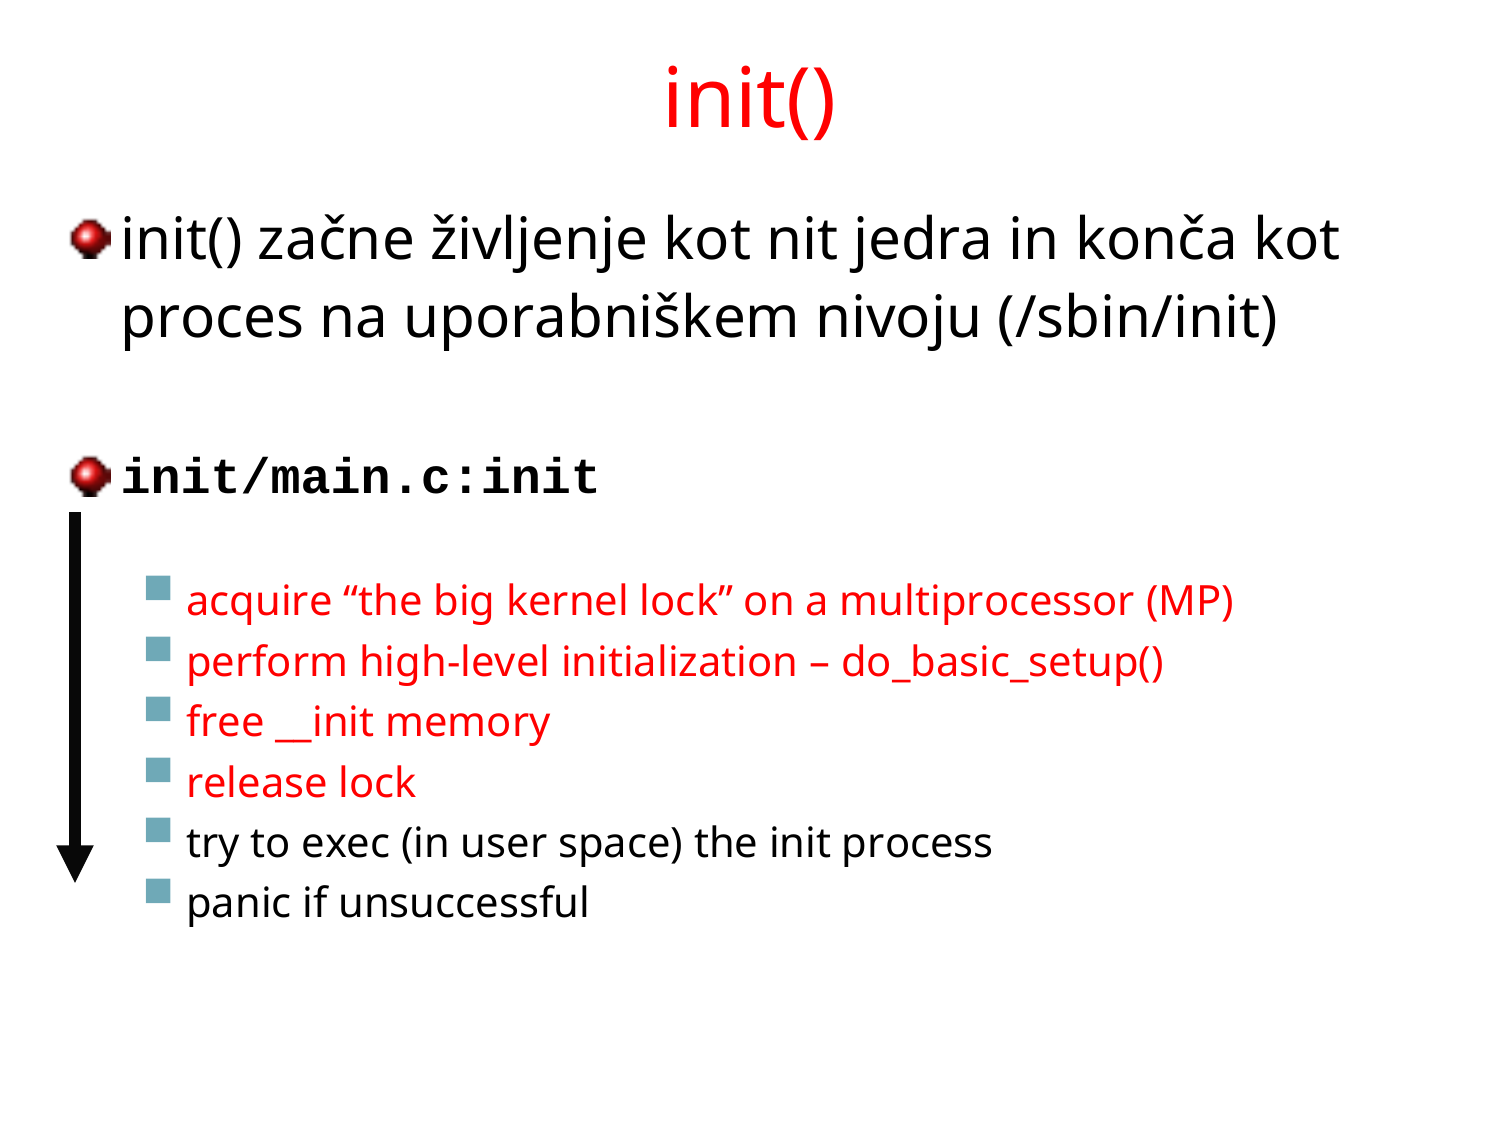

# init()
init() začne življenje kot nit jedra in konča kot proces na uporabniškem nivoju (/sbin/init)
init/main.c:init
acquire “the big kernel lock” on a multiprocessor (MP)
perform high-level initialization – do_basic_setup()
free __init memory
release lock
try to exec (in user space) the init process
panic if unsuccessful